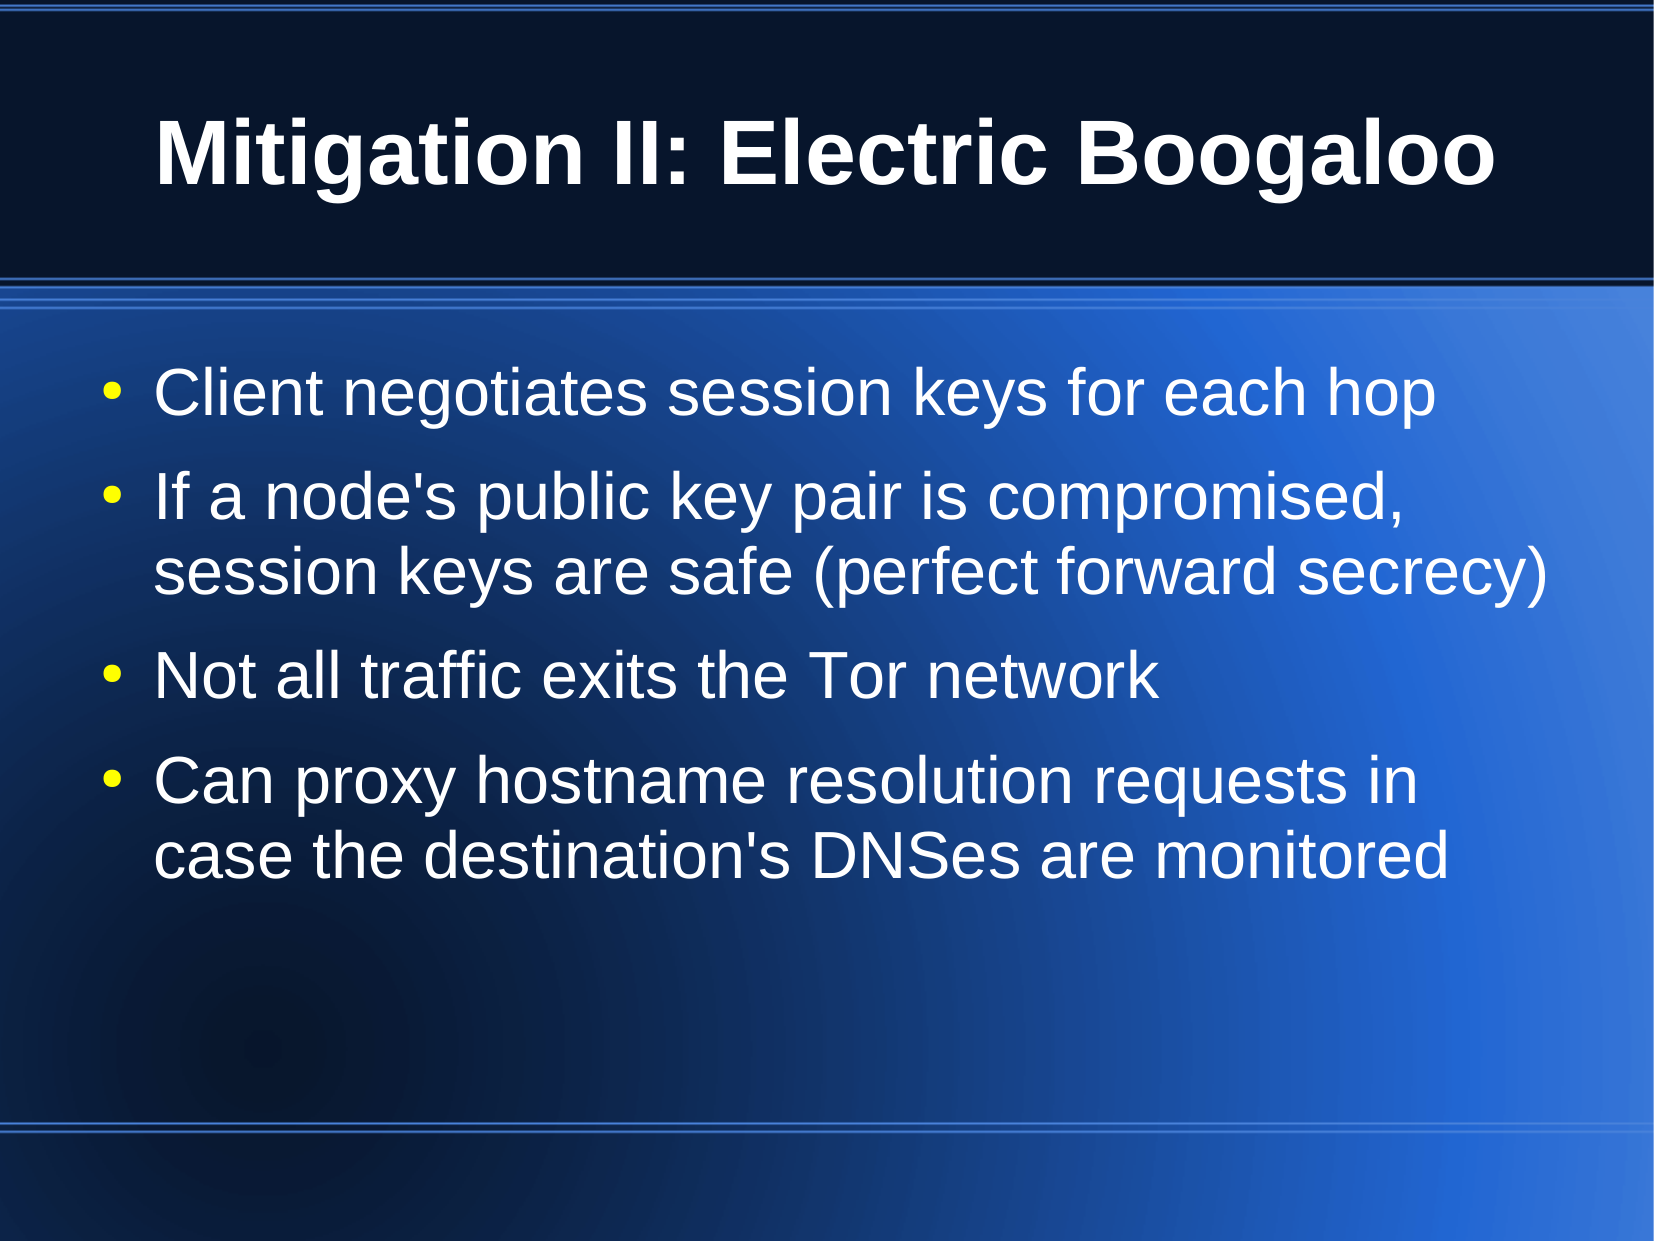

Mitigation II: Electric Boogaloo
# Client negotiates session keys for each hop
If a node's public key pair is compromised, session keys are safe (perfect forward secrecy)
Not all traffic exits the Tor network
Can proxy hostname resolution requests in case the destination's DNSes are monitored